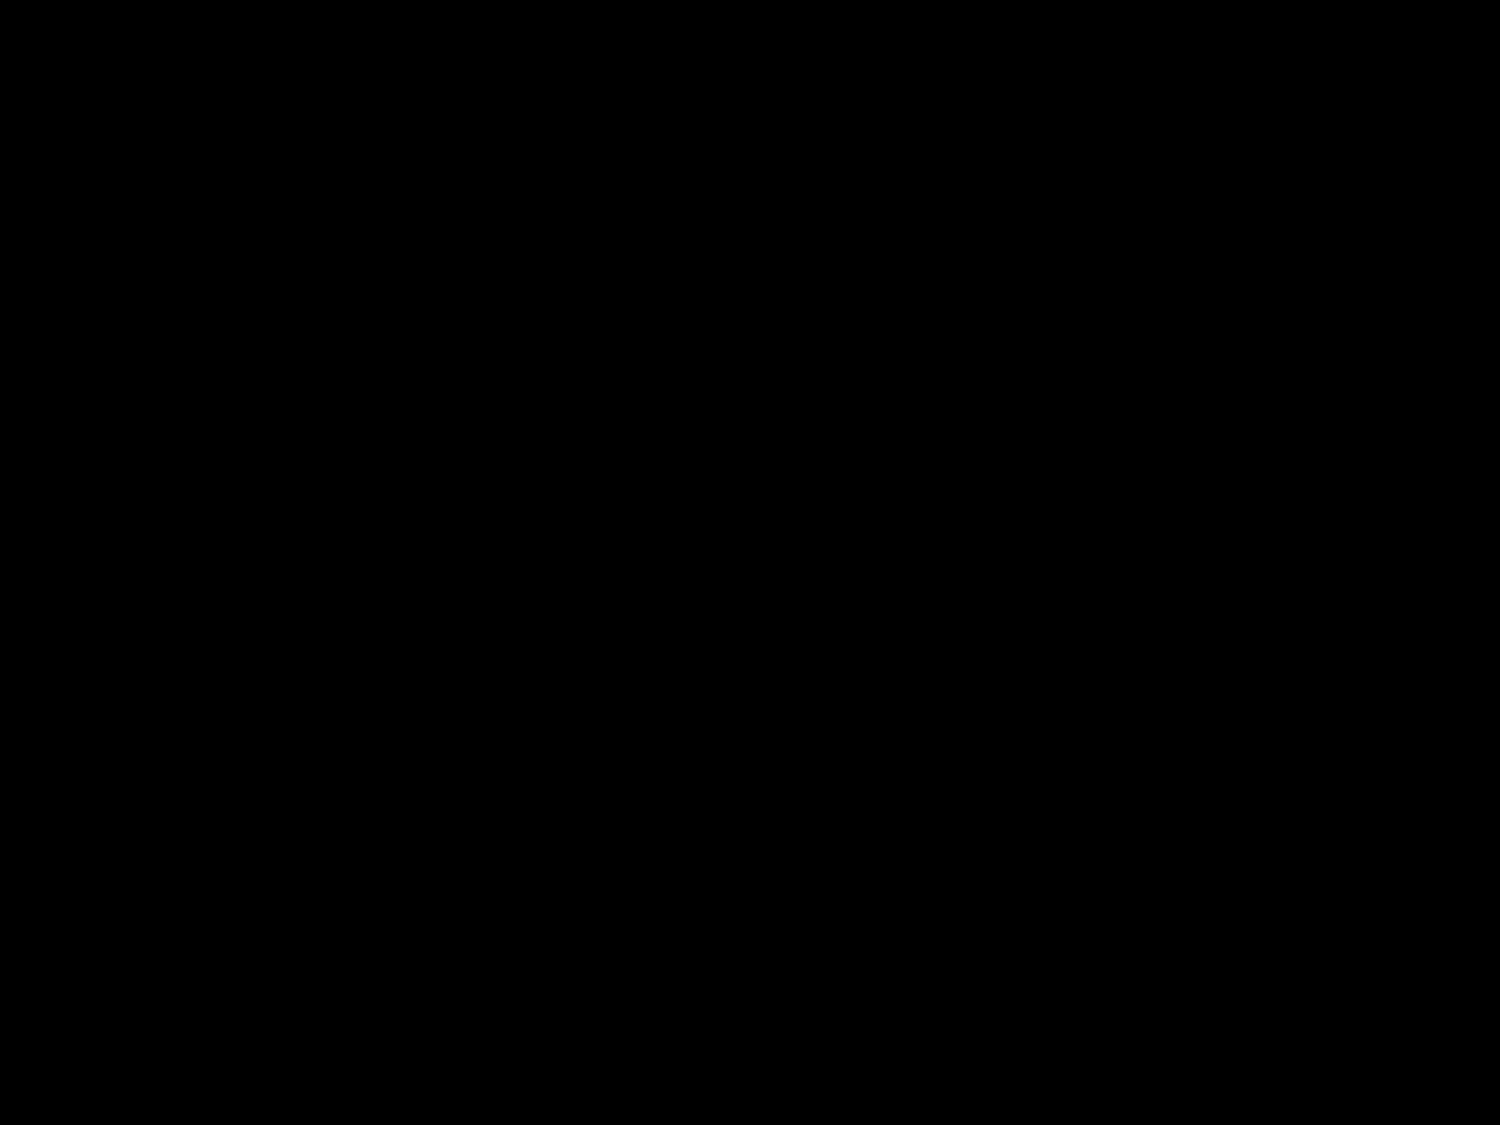

Que ciel et terre
à pleine voix
chantent sans fin
Hosanna !